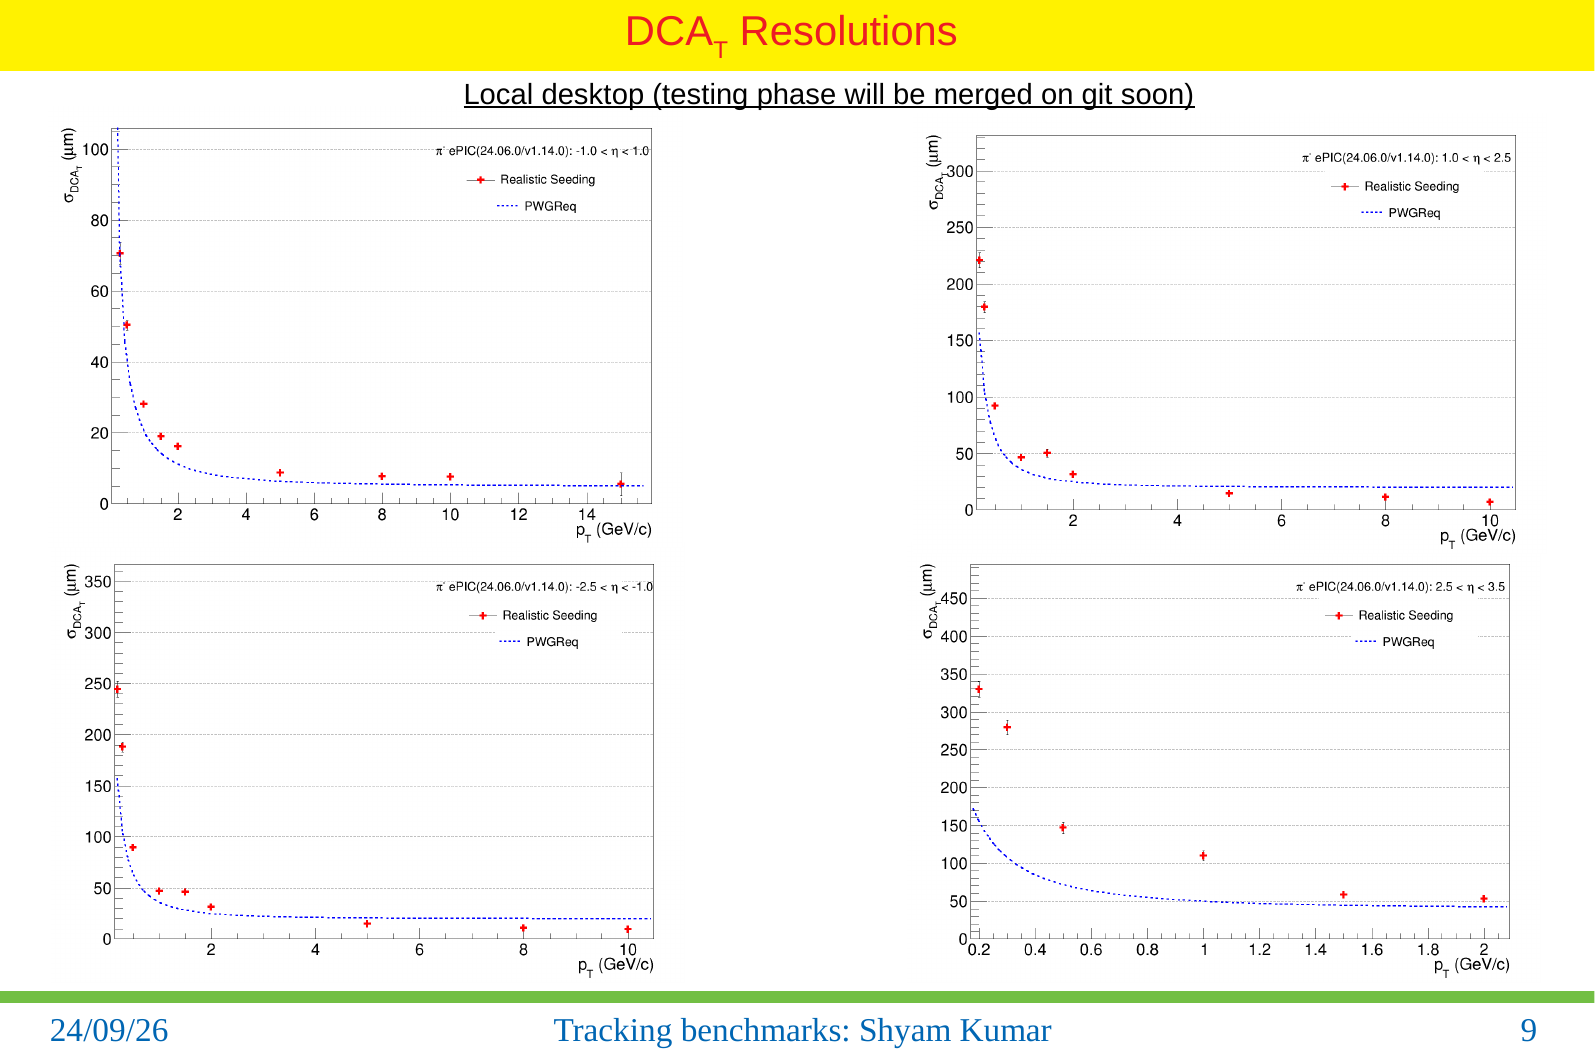

# DCAT Resolutions
Local desktop (testing phase will be merged on git soon)
Tracking benchmarks: Shyam Kumar
9